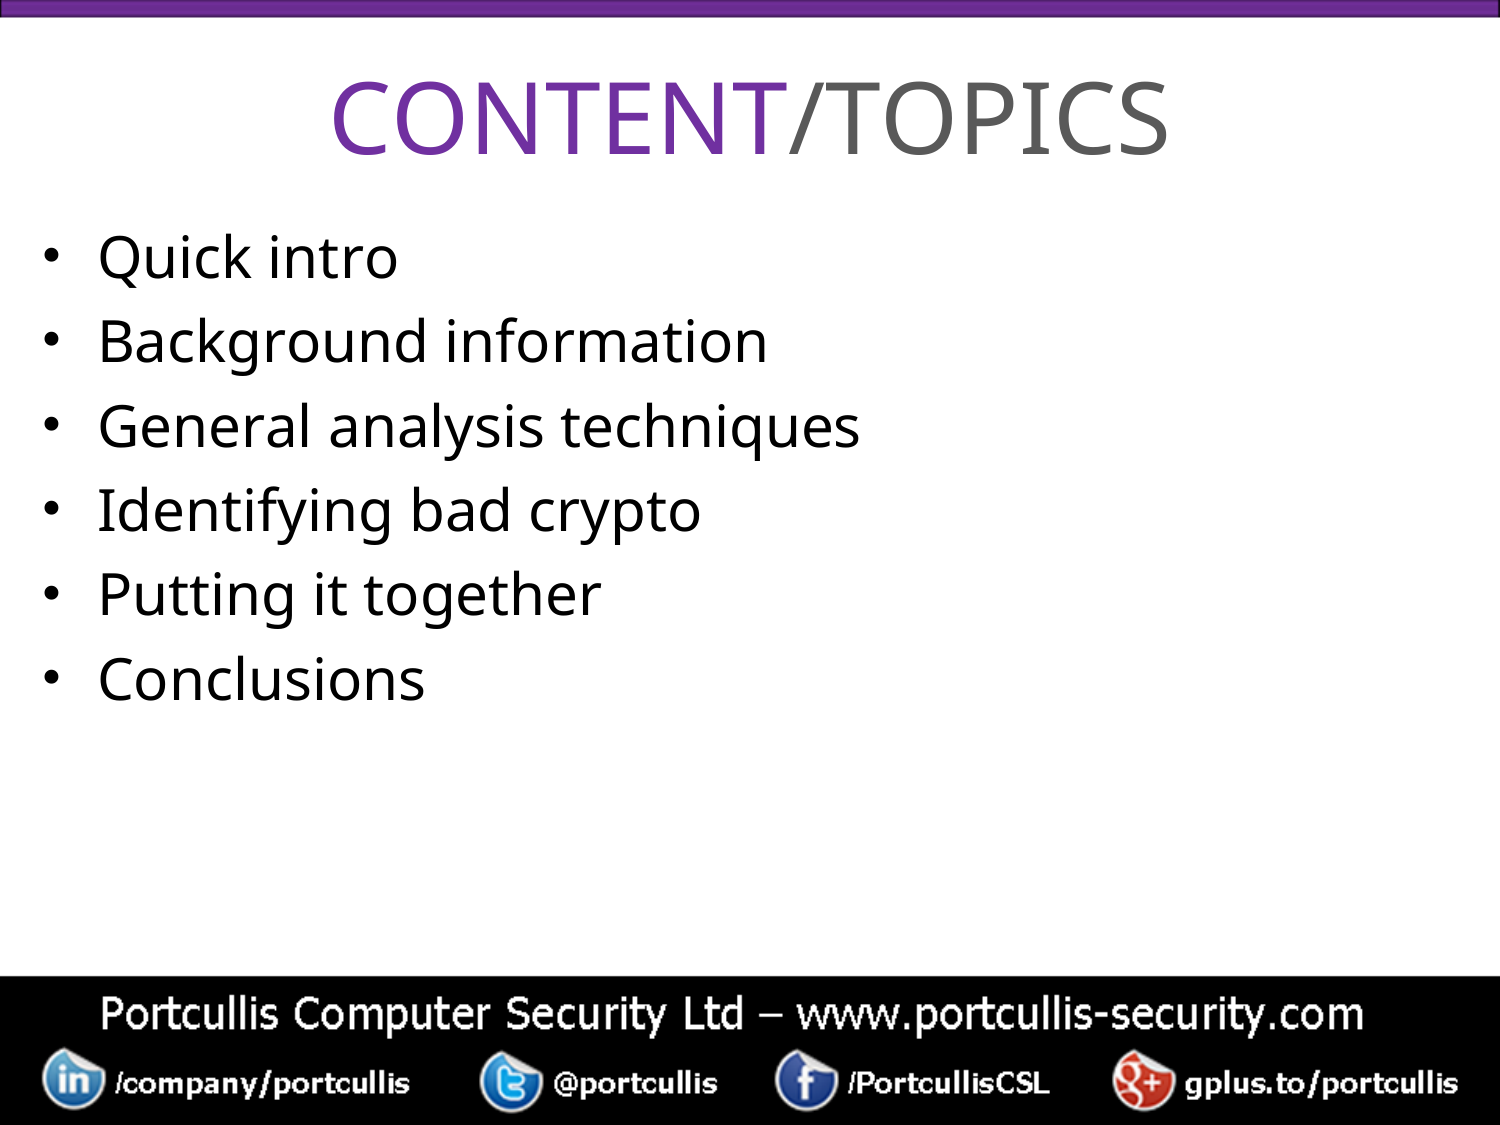

# CONTENT/TOPICS
Quick intro
Background information
General analysis techniques
Identifying bad crypto
Putting it together
Conclusions